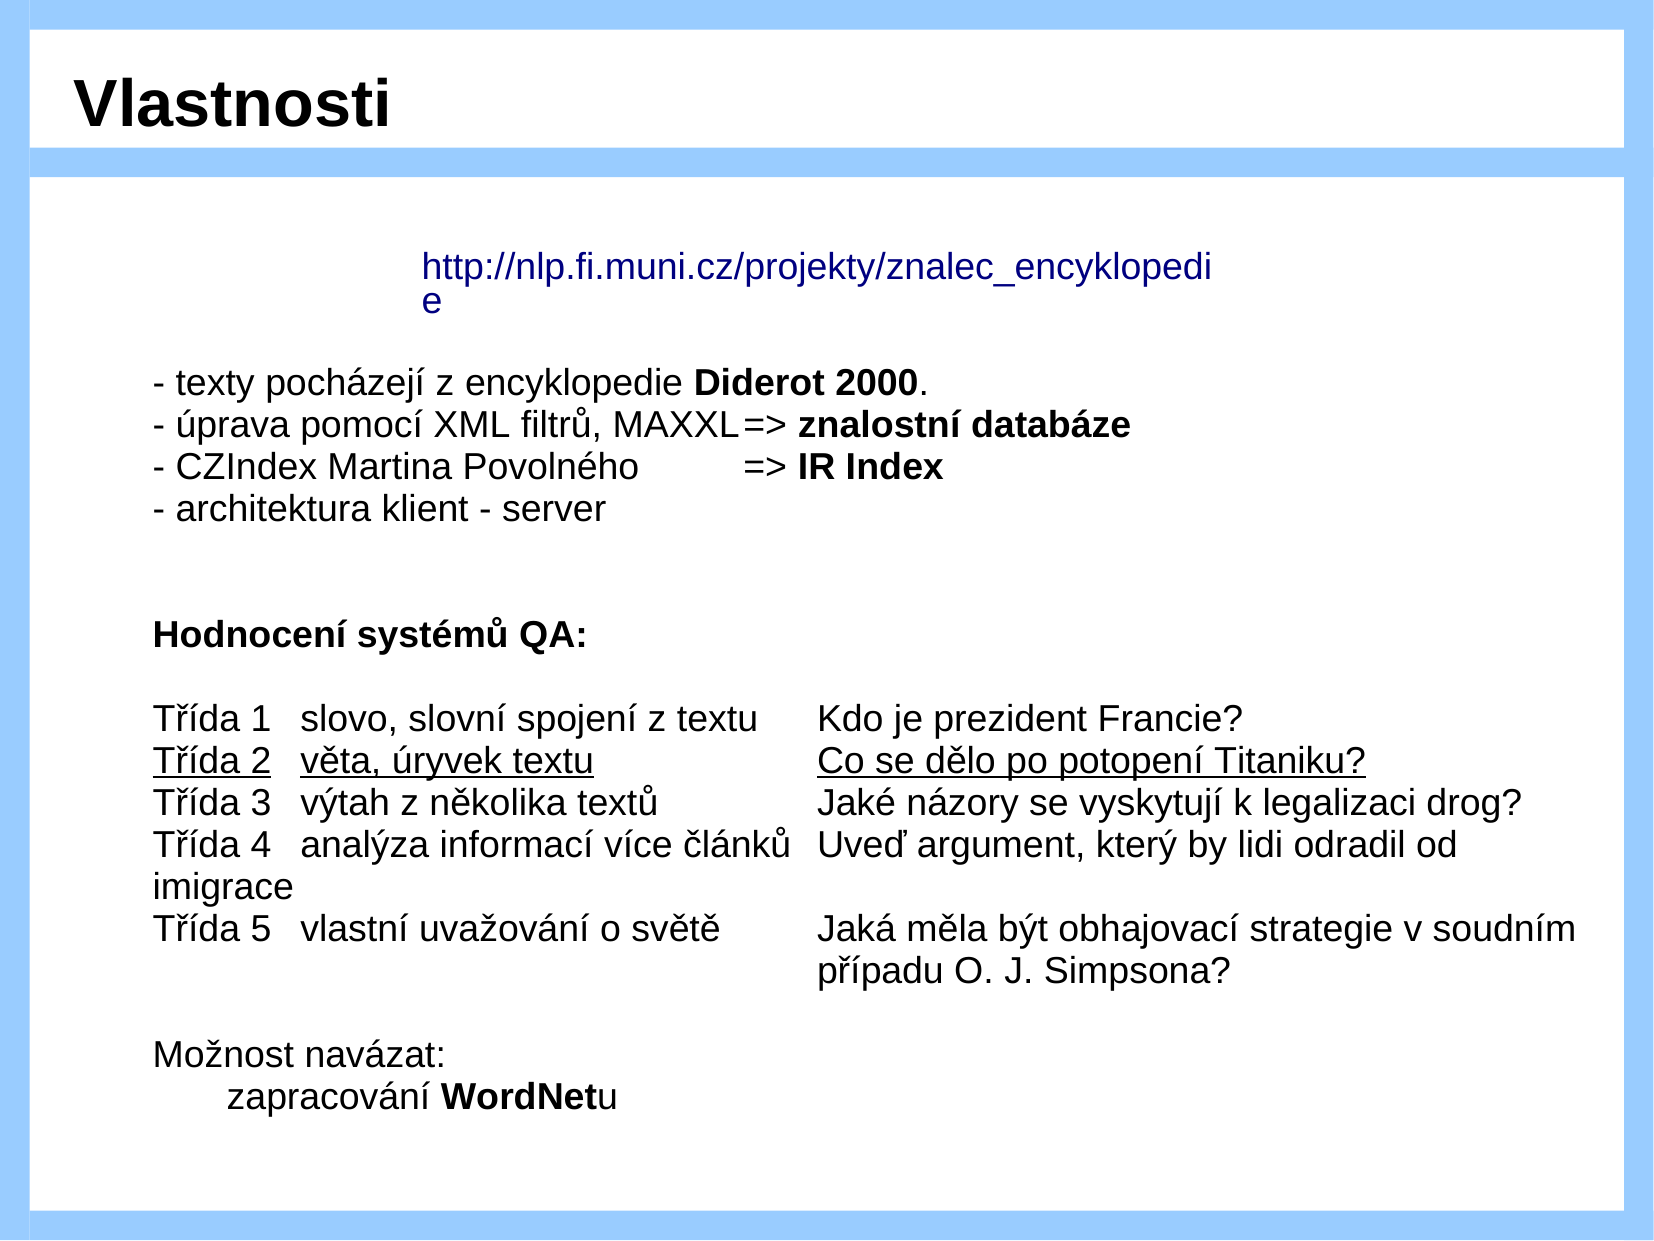

Vlastnosti
http://nlp.fi.muni.cz/projekty/znalec_encyklopedie
- texty pocházejí z encyklopedie Diderot 2000.
- úprava pomocí XML filtrů, MAXXL	=> znalostní databáze
- CZIndex Martina Povolného		=> IR Index
- architektura klient - server
Hodnocení systémů QA:
Třída 1	slovo, slovní spojení z textu	Kdo je prezident Francie?
Třída 2	věta, úryvek textu				Co se dělo po potopení Titaniku?
Třída 3	výtah z několika textů			Jaké názory se vyskytují k legalizaci drog?
Třída 4	analýza informací více článků	Uveď argument, který by lidi odradil od imigrace
Třída 5	vlastní uvažování o světě		Jaká měla být obhajovací strategie v soudním
									případu O. J. Simpsona?
Možnost navázat:
	zapracování WordNetu